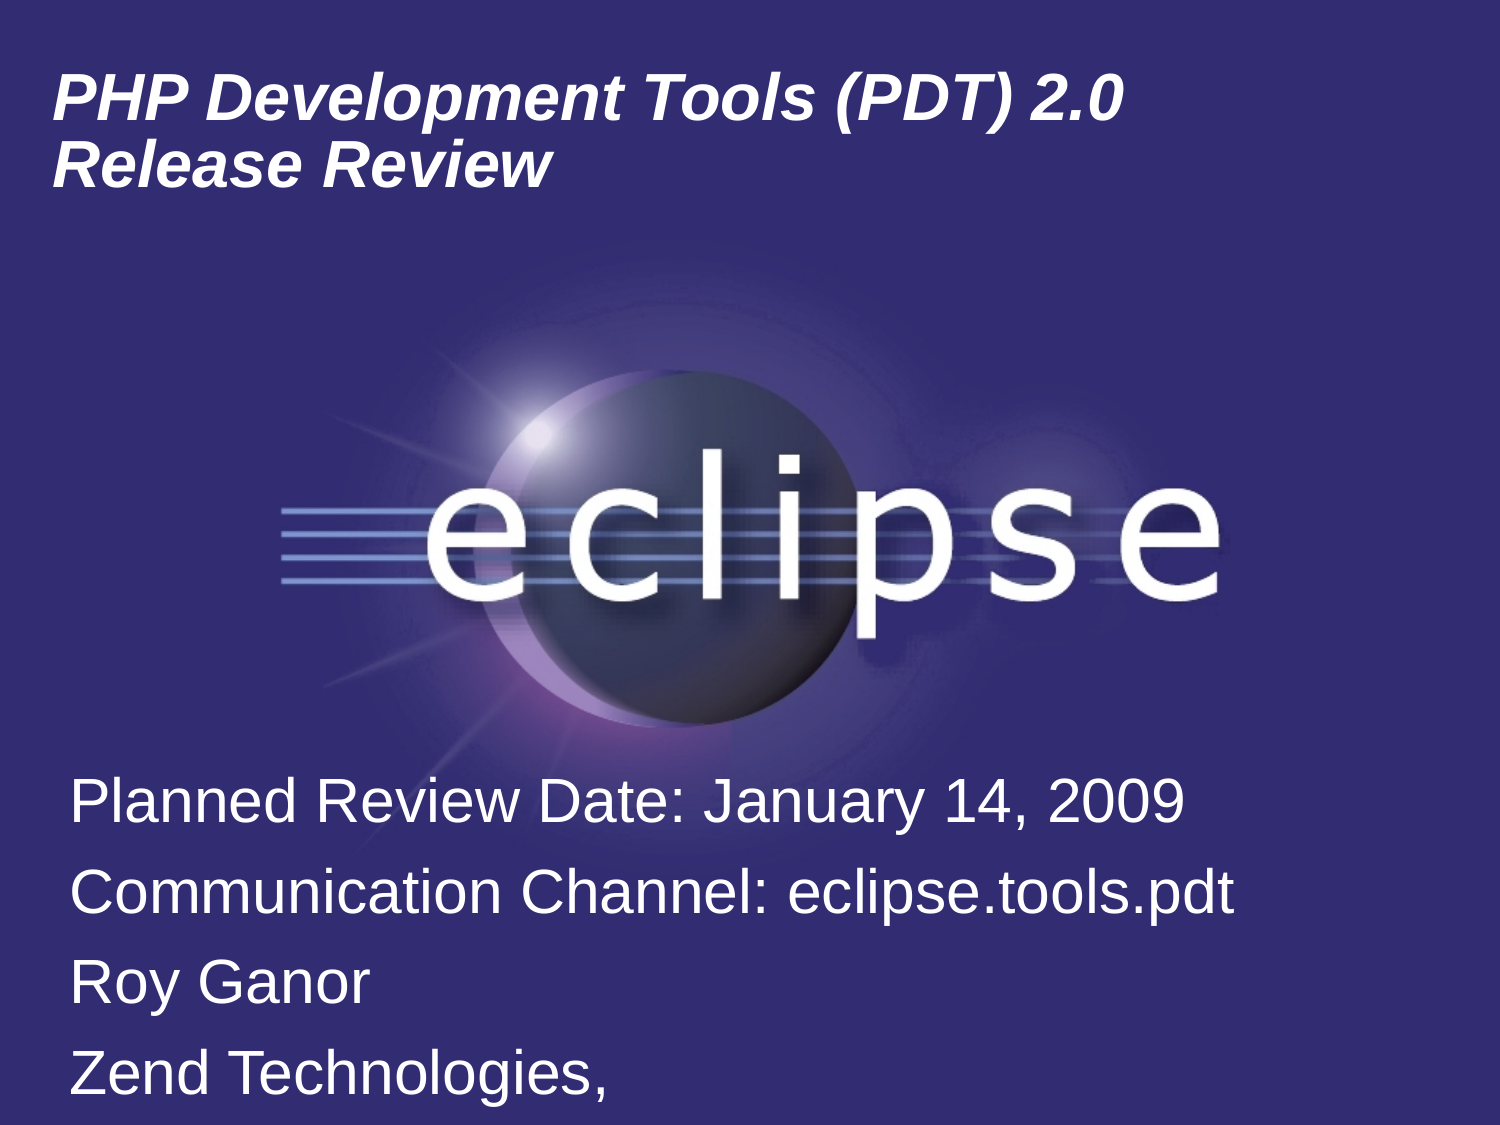

# PHP Development Tools (PDT) 2.0 Release Review
Planned Review Date: January 14, 2009
Communication Channel: eclipse.tools.pdt
Roy Ganor
Zend Technologies,